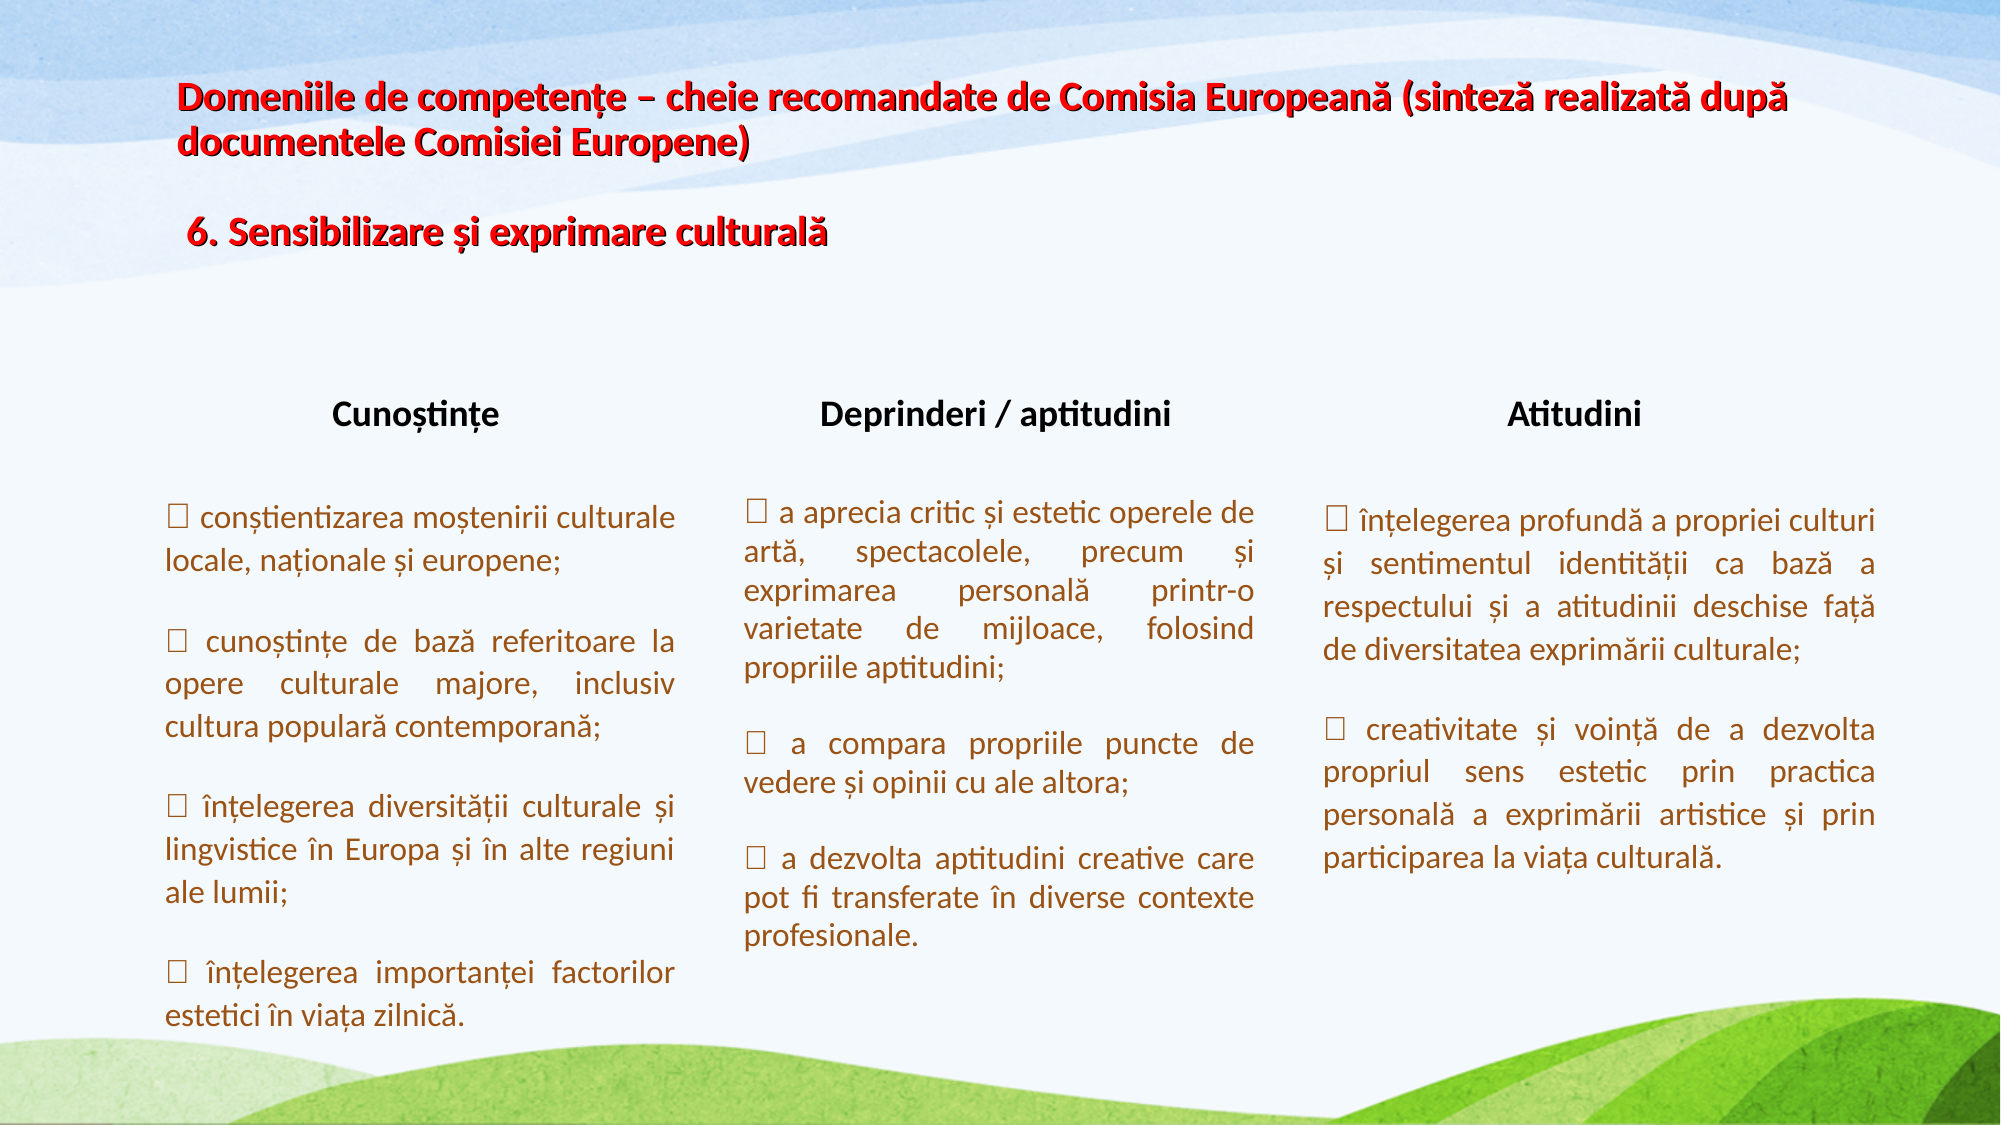

# Domeniile de competenţe – cheie recomandate de Comisia Europeană (sinteză realizată după documentele Comisiei Europene) 6. Sensibilizare şi exprimare culturală
Cunoştinţe
Deprinderi / aptitudini
Atitudini
 conştientizarea moştenirii culturale locale, naţionale şi europene;
 cunoştinţe de bază referitoare la opere culturale majore, inclusiv cultura populară contemporană;
 înţelegerea diversităţii culturale şi lingvistice în Europa şi în alte regiuni ale lumii;
 înţelegerea importanţei factorilor estetici în viaţa zilnică.
 a aprecia critic şi estetic operele de artă, spectacolele, precum şi exprimarea personală printr-o varietate de mijloace, folosind propriile aptitudini;
 a compara propriile puncte de vedere şi opinii cu ale altora;
 a dezvolta aptitudini creative care pot fi transferate în diverse contexte profesionale.
 înţelegerea profundă a propriei culturi şi sentimentul identităţii ca bază a respectului şi a atitudinii deschise faţă de diversitatea exprimării culturale;
 creativitate şi voinţă de a dezvolta propriul sens estetic prin practica personală a exprimării artistice şi prin participarea la viaţa culturală.